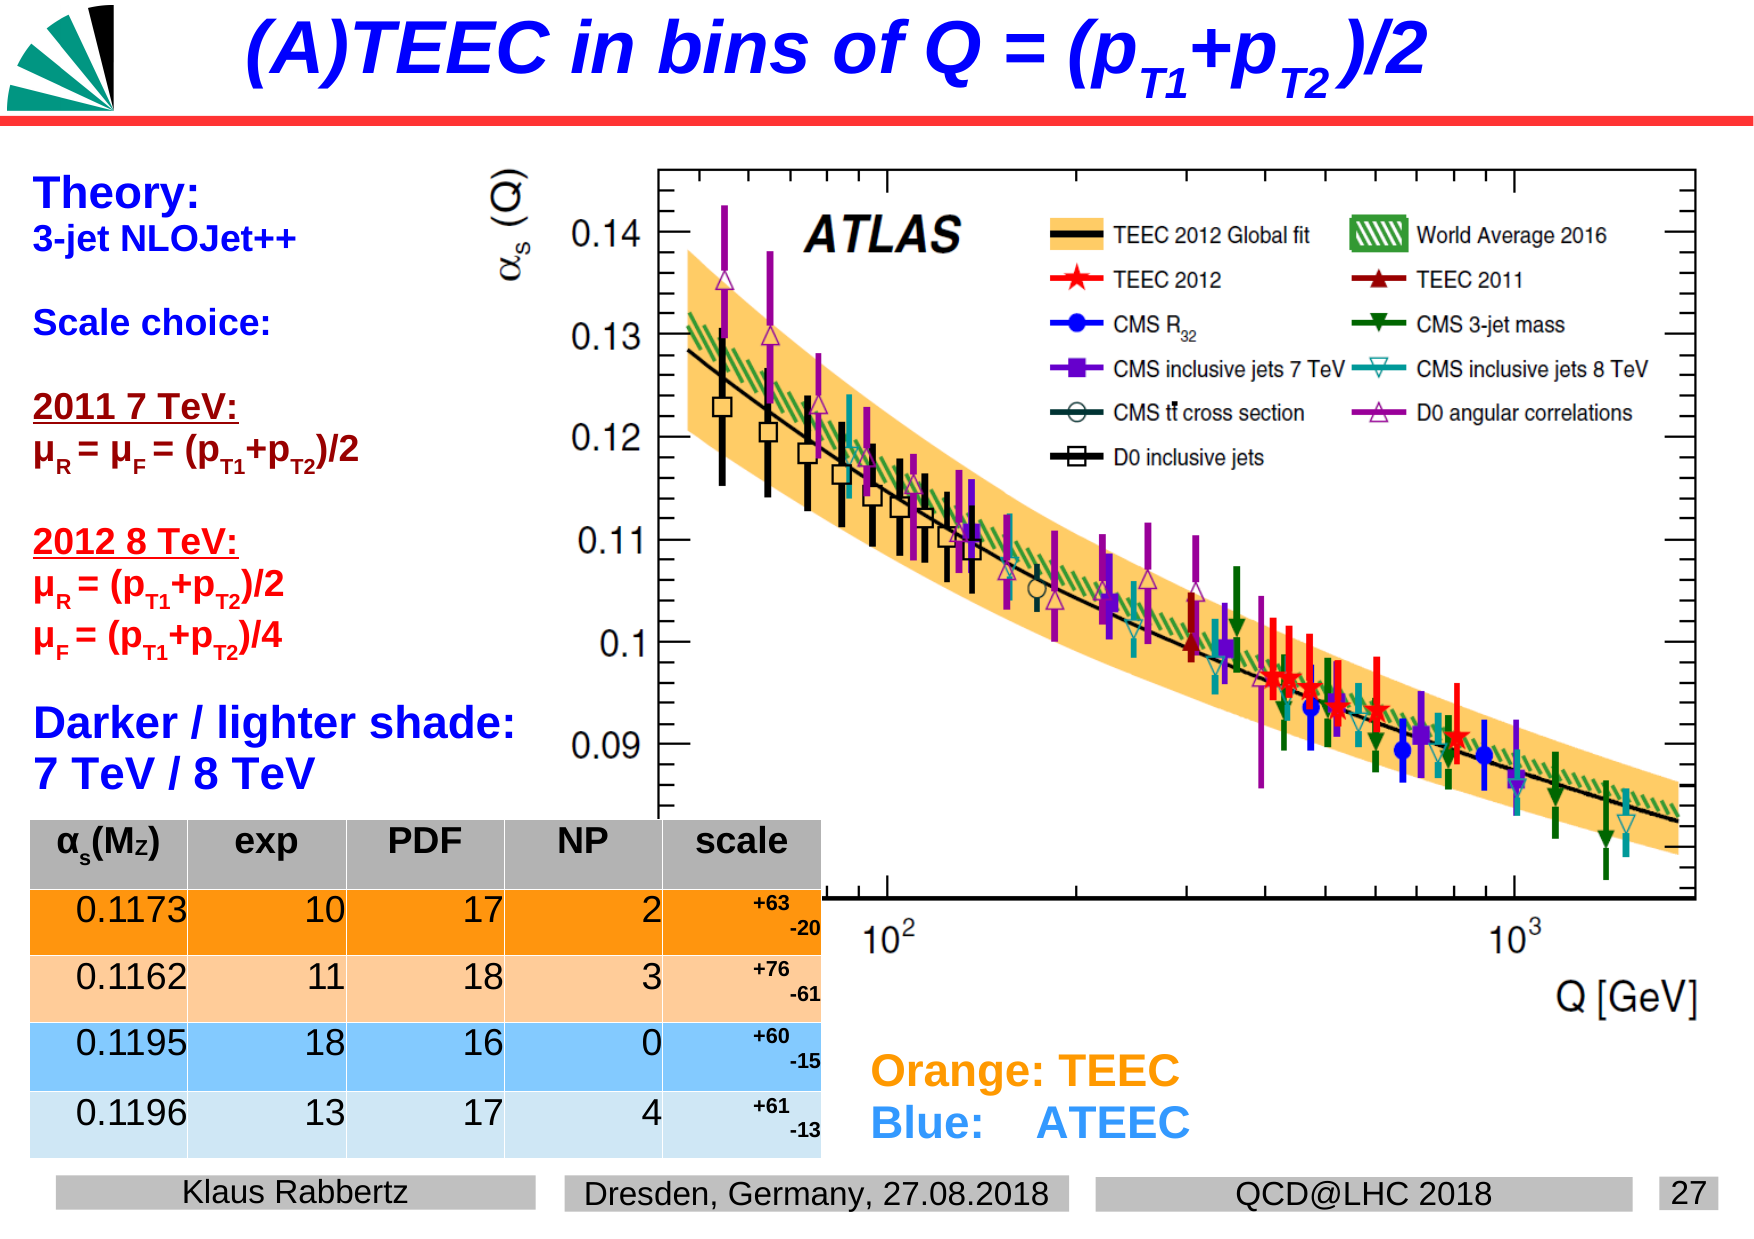

# (A)TEEC in bins of Q = (pT1+pT2 )/2
Theory:
3-jet NLOJet++
Scale choice:
2011 7 TeV:
μR = μF = (pT1+pT2)/2
2012 8 TeV:
μR = (pT1+pT2)/2
μF = (pT1+pT2)/4
Darker / lighter shade:
7 TeV / 8 TeV
| αs(MZ) | exp | PDF | NP | scale |
| --- | --- | --- | --- | --- |
| 0.1173 | 10 | 17 | 2 | +63-20 |
| 0.1162 | 11 | 18 | 3 | +76-61 |
| 0.1195 | 18 | 16 | 0 | +60-15 |
| 0.1196 | 13 | 17 | 4 | +61-13 |
Orange: TEEC
Blue: ATEEC